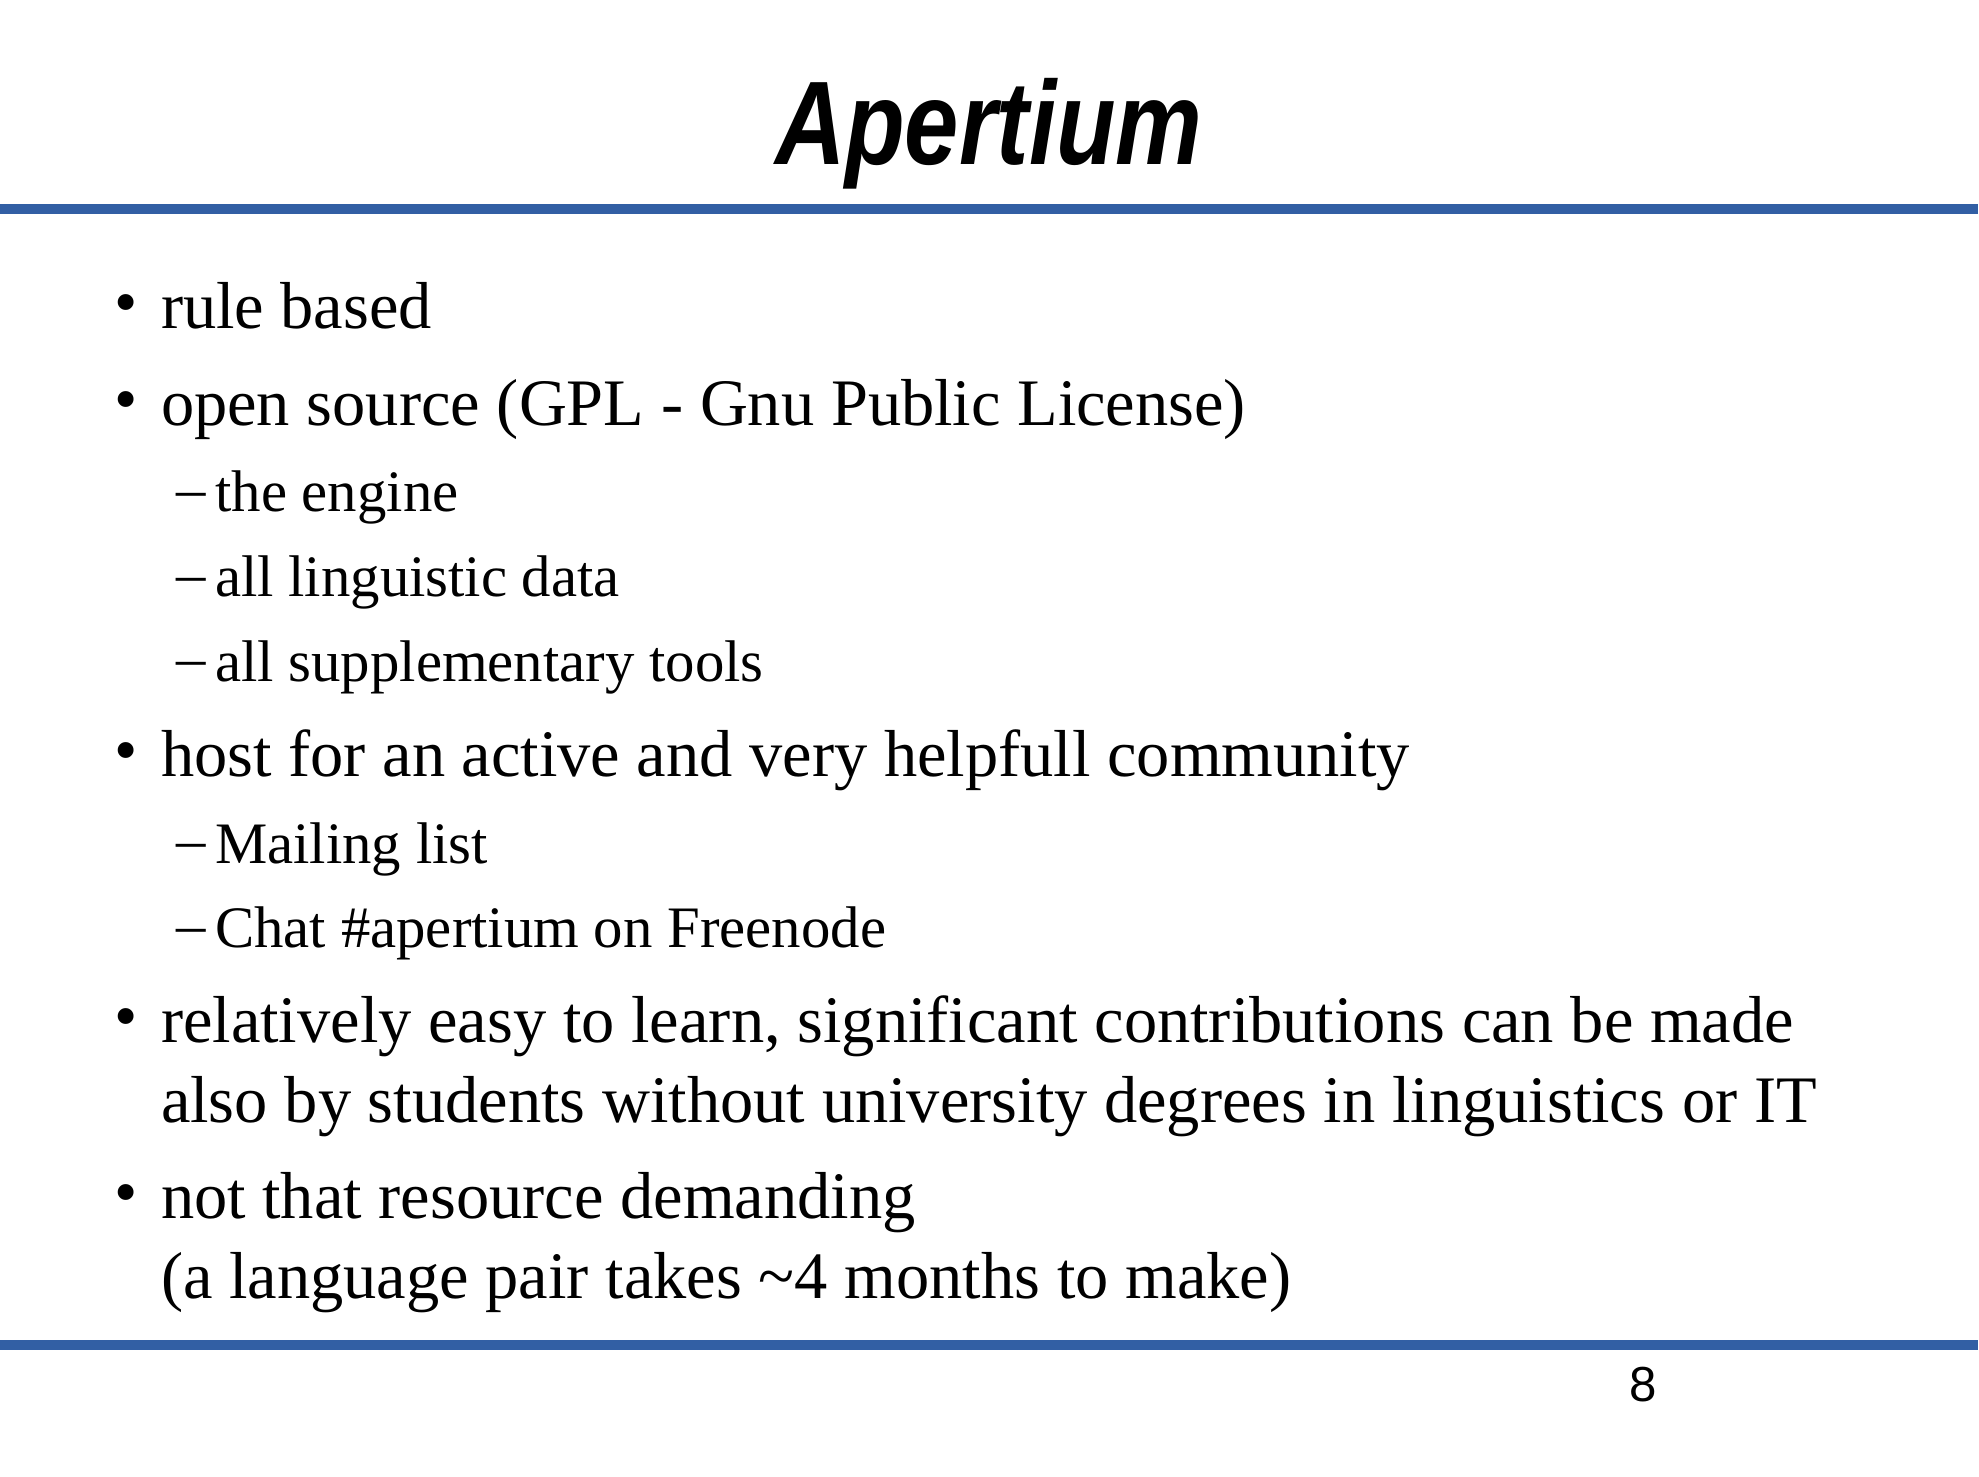

# Apertium
rule based
open source (GPL - Gnu Public License)
the engine
all linguistic data
all supplementary tools
host for an active and very helpfull community
Mailing list
Chat #apertium on Freenode
relatively easy to learn, significant contributions can be made also by students without university degrees in linguistics or IT
not that resource demanding
(a language pair takes ~4 months to make)